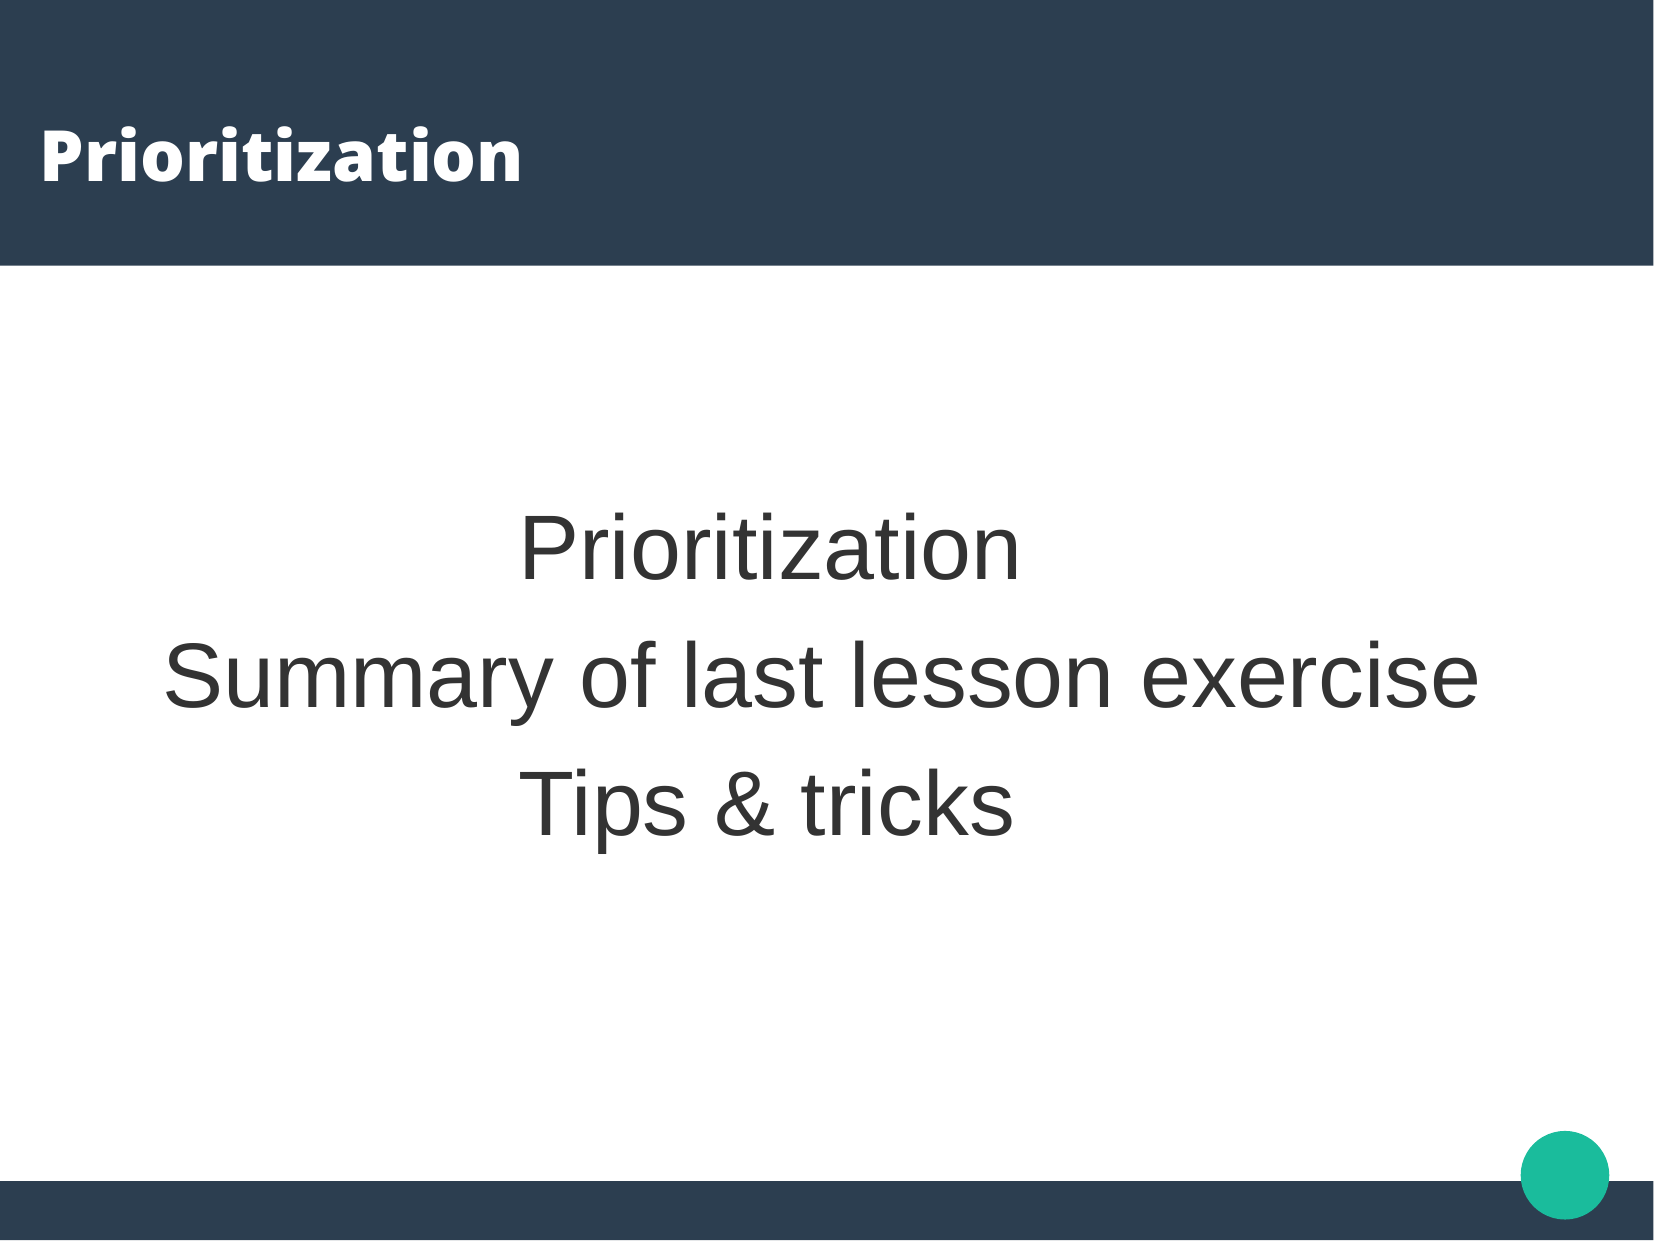

# Prioritization
 					Prioritization
Summary of last lesson exercise
 Tips & tricks